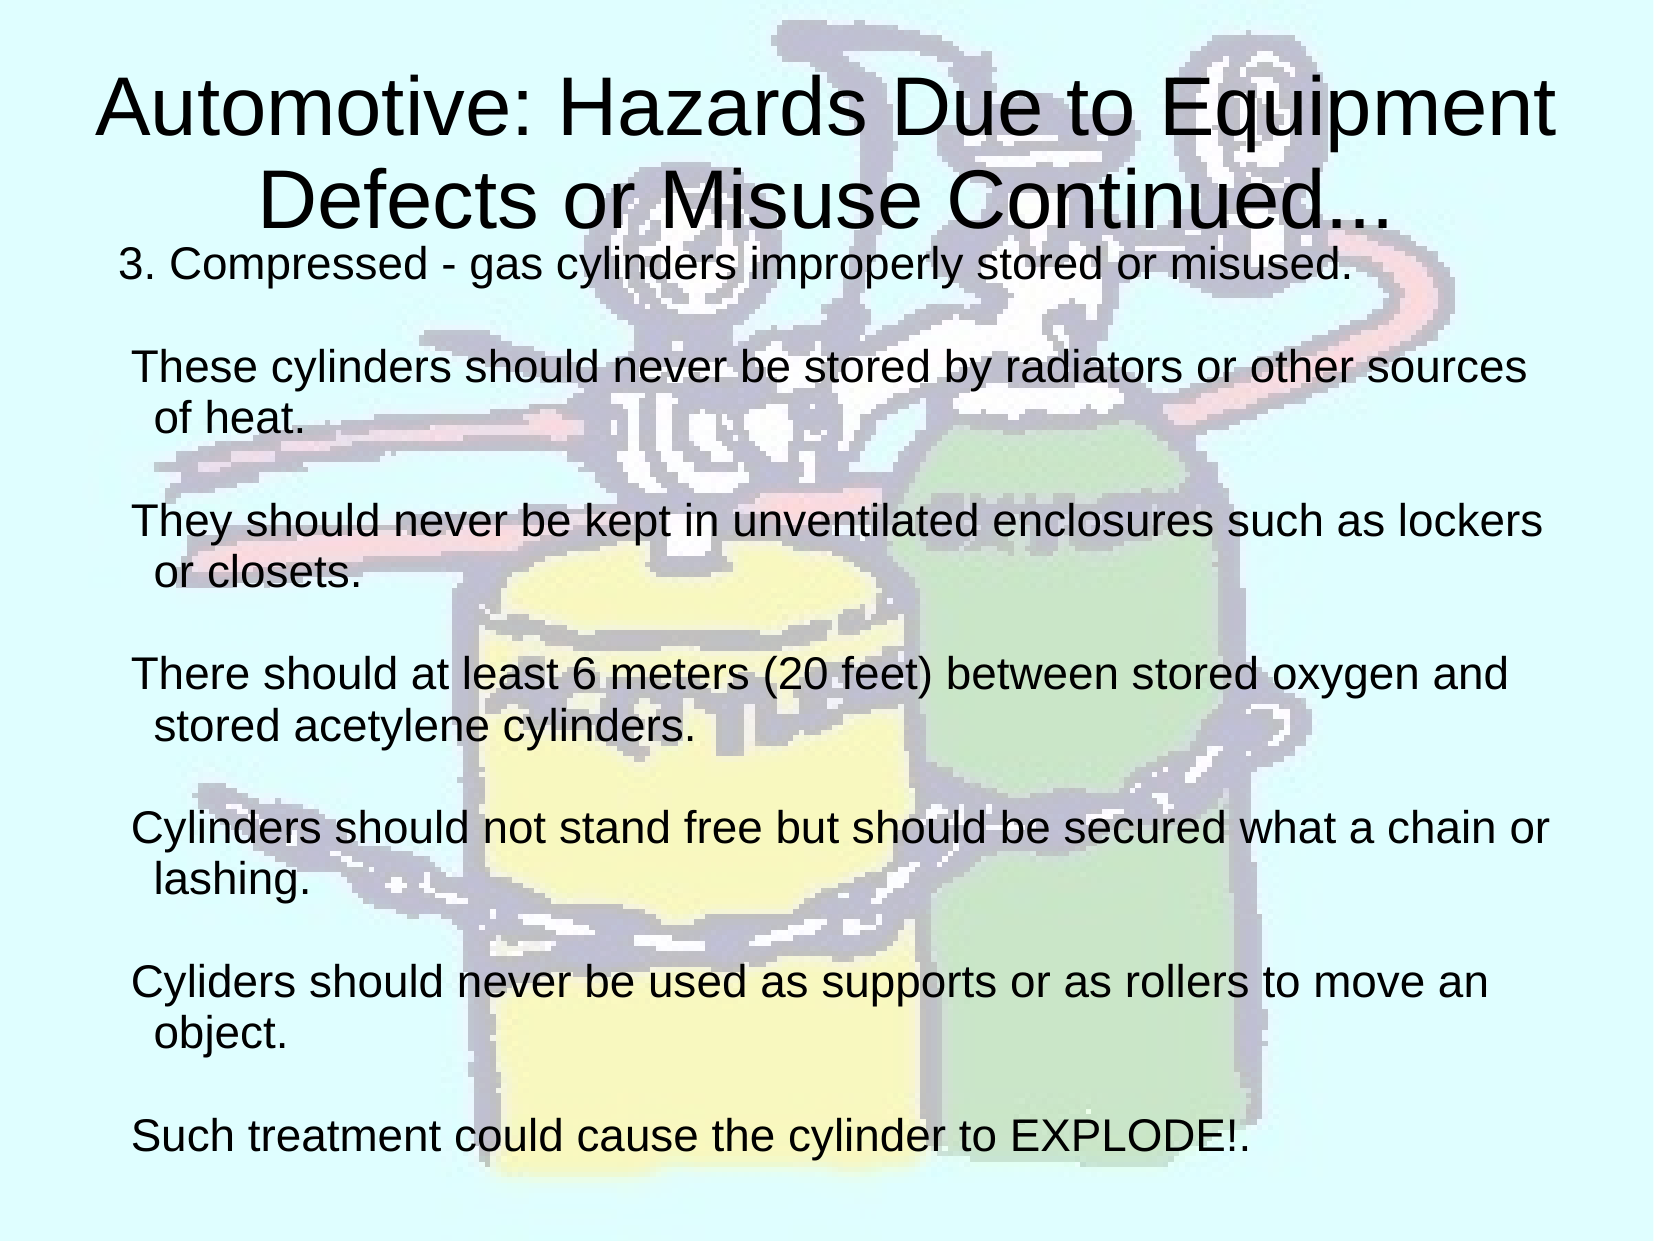

# Automotive: Hazards Due to Equipment Defects or Misuse Continued...
3. Compressed - gas cylinders improperly stored or misused.
 These cylinders should never be stored by radiators or other sources of heat.
 They should never be kept in unventilated enclosures such as lockers or closets.
 There should at least 6 meters (20 feet) between stored oxygen and stored acetylene cylinders.
 Cylinders should not stand free but should be secured what a chain or lashing.
 Cyliders should never be used as supports or as rollers to move an object.
 Such treatment could cause the cylinder to EXPLODE!.